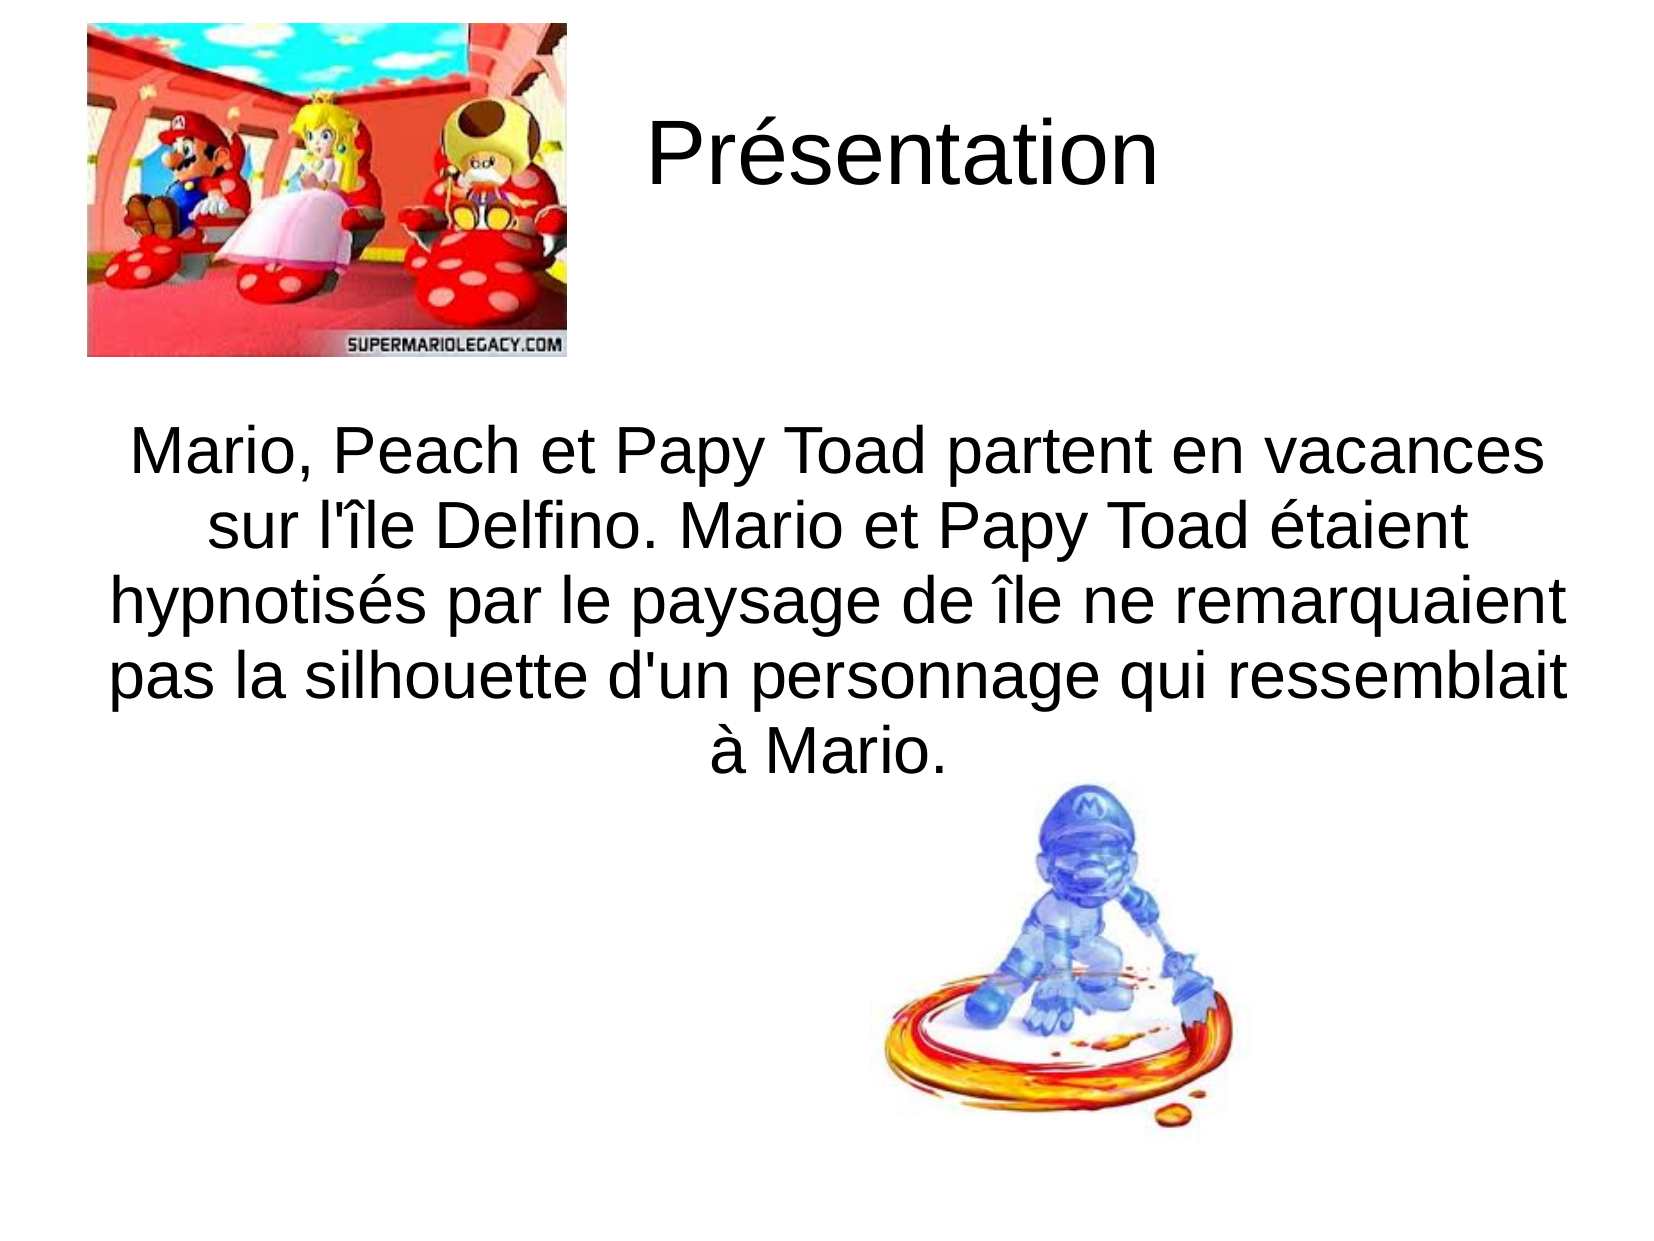

# Présentation
Mario, Peach et Papy Toad partent en vacances sur l'île Delfino. Mario et Papy Toad étaient hypnotisés par le paysage de île ne remarquaient pas la silhouette d'un personnage qui ressemblait à Mario.